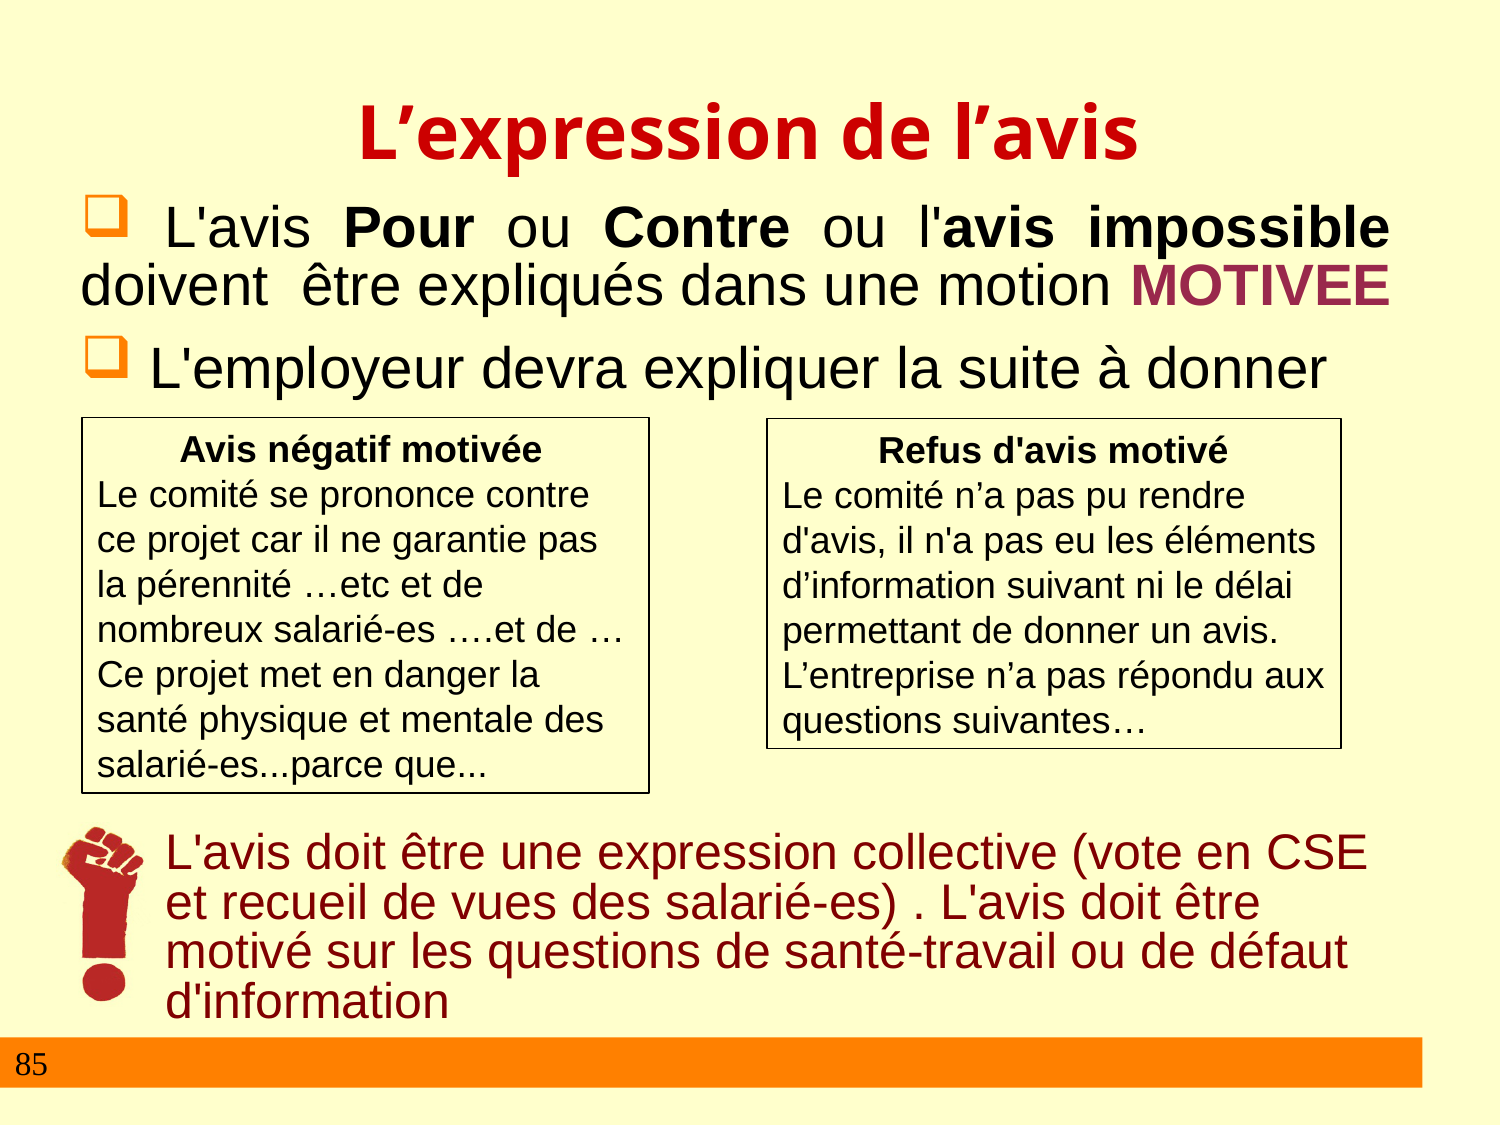

# L’expression de l’avis
 L'avis Pour ou Contre ou l'avis impossible doivent être expliqués dans une motion MOTIVEE
 L'employeur devra expliquer la suite à donner
Avis négatif motivée
Le comité se prononce contre ce projet car il ne garantie pas la pérennité …etc et de nombreux salarié-es ….et de …
Ce projet met en danger la santé physique et mentale des salarié-es...parce que...
Refus d'avis motivé
Le comité n’a pas pu rendre d'avis, il n'a pas eu les éléments d’information suivant ni le délai permettant de donner un avis. L’entreprise n’a pas répondu aux questions suivantes…
L'avis doit être une expression collective (vote en CSE et recueil de vues des salarié-es) . L'avis doit être motivé sur les questions de santé-travail ou de défaut d'information